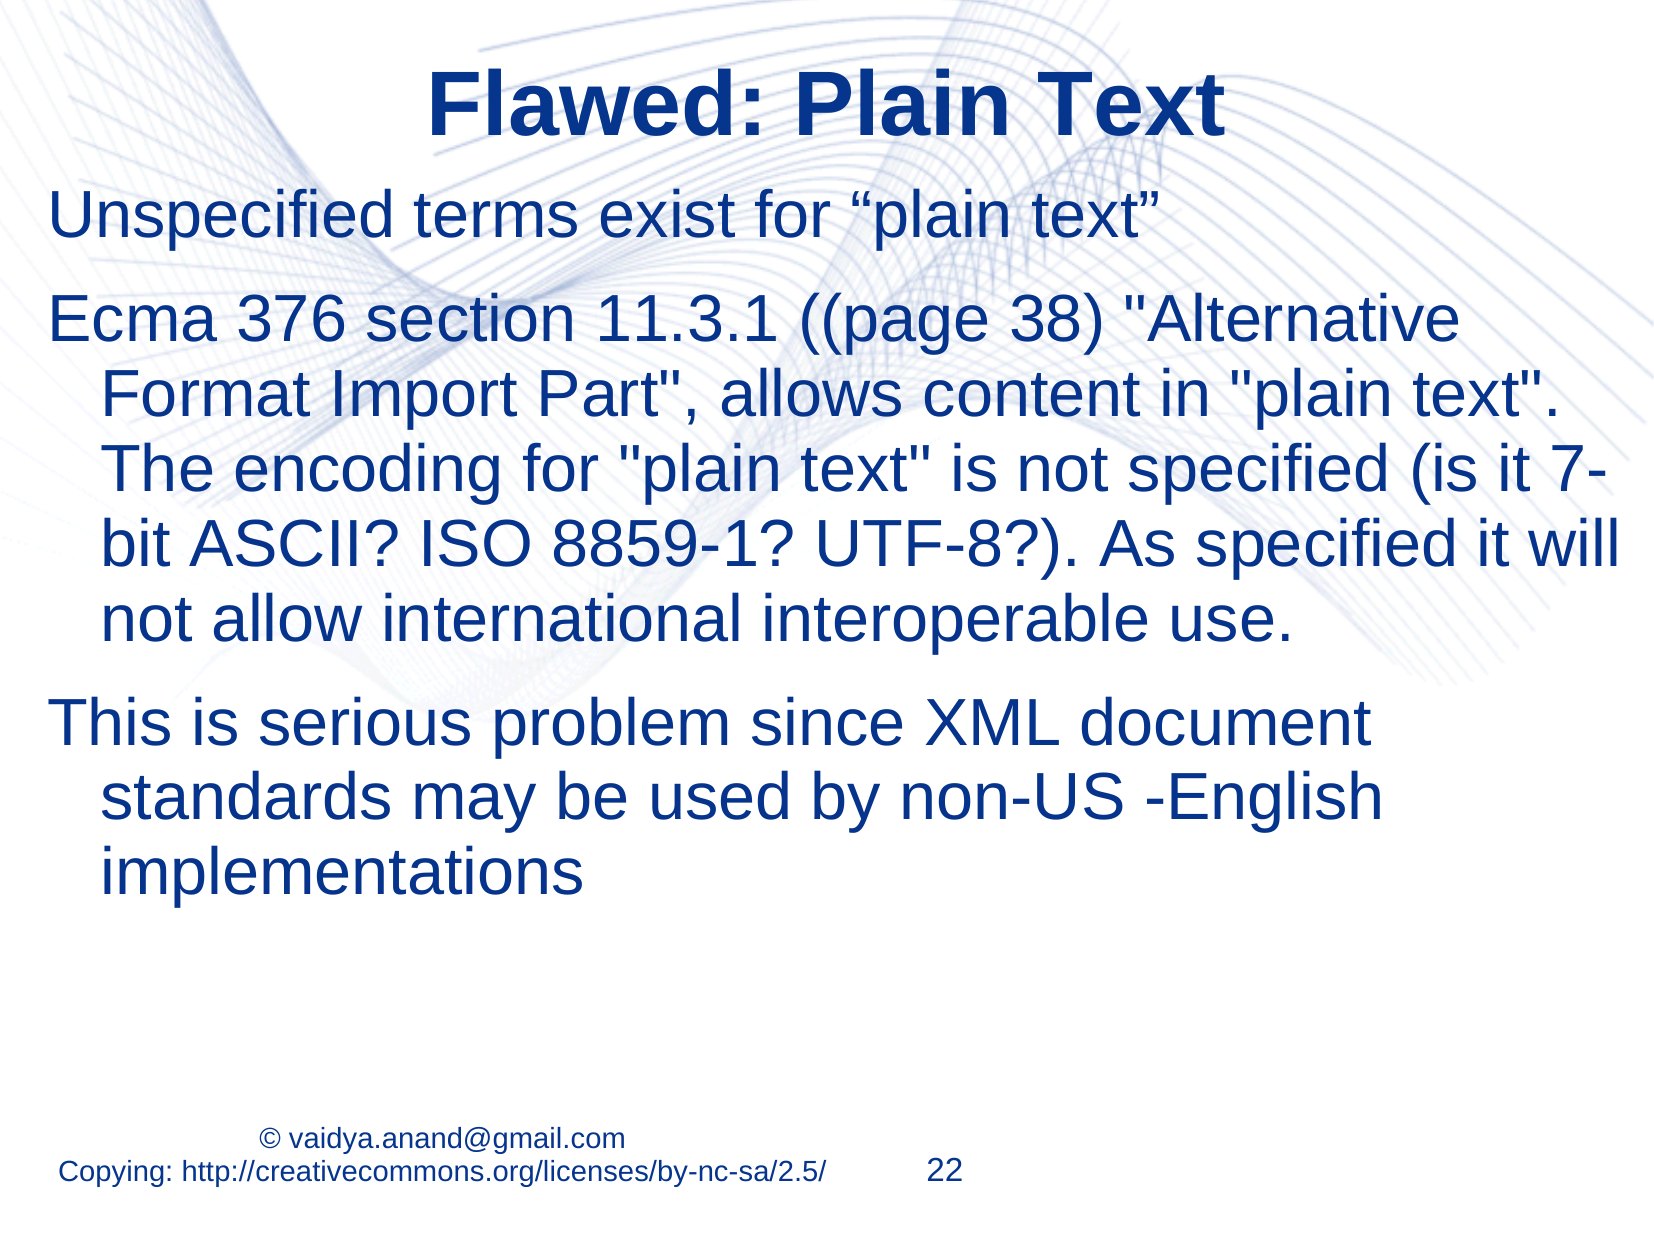

# Flawed: Plain Text
Unspecified terms exist for “plain text”
Ecma 376 section 11.3.1 ((page 38) "Alternative Format Import Part", allows content in "plain text". The encoding for "plain text" is not specified (is it 7-bit ASCII? ISO 8859-1? UTF-8?). As specified it will not allow international interoperable use.
This is serious problem since XML document standards may be used by non-US -English implementations
http://www.broffice.org
22